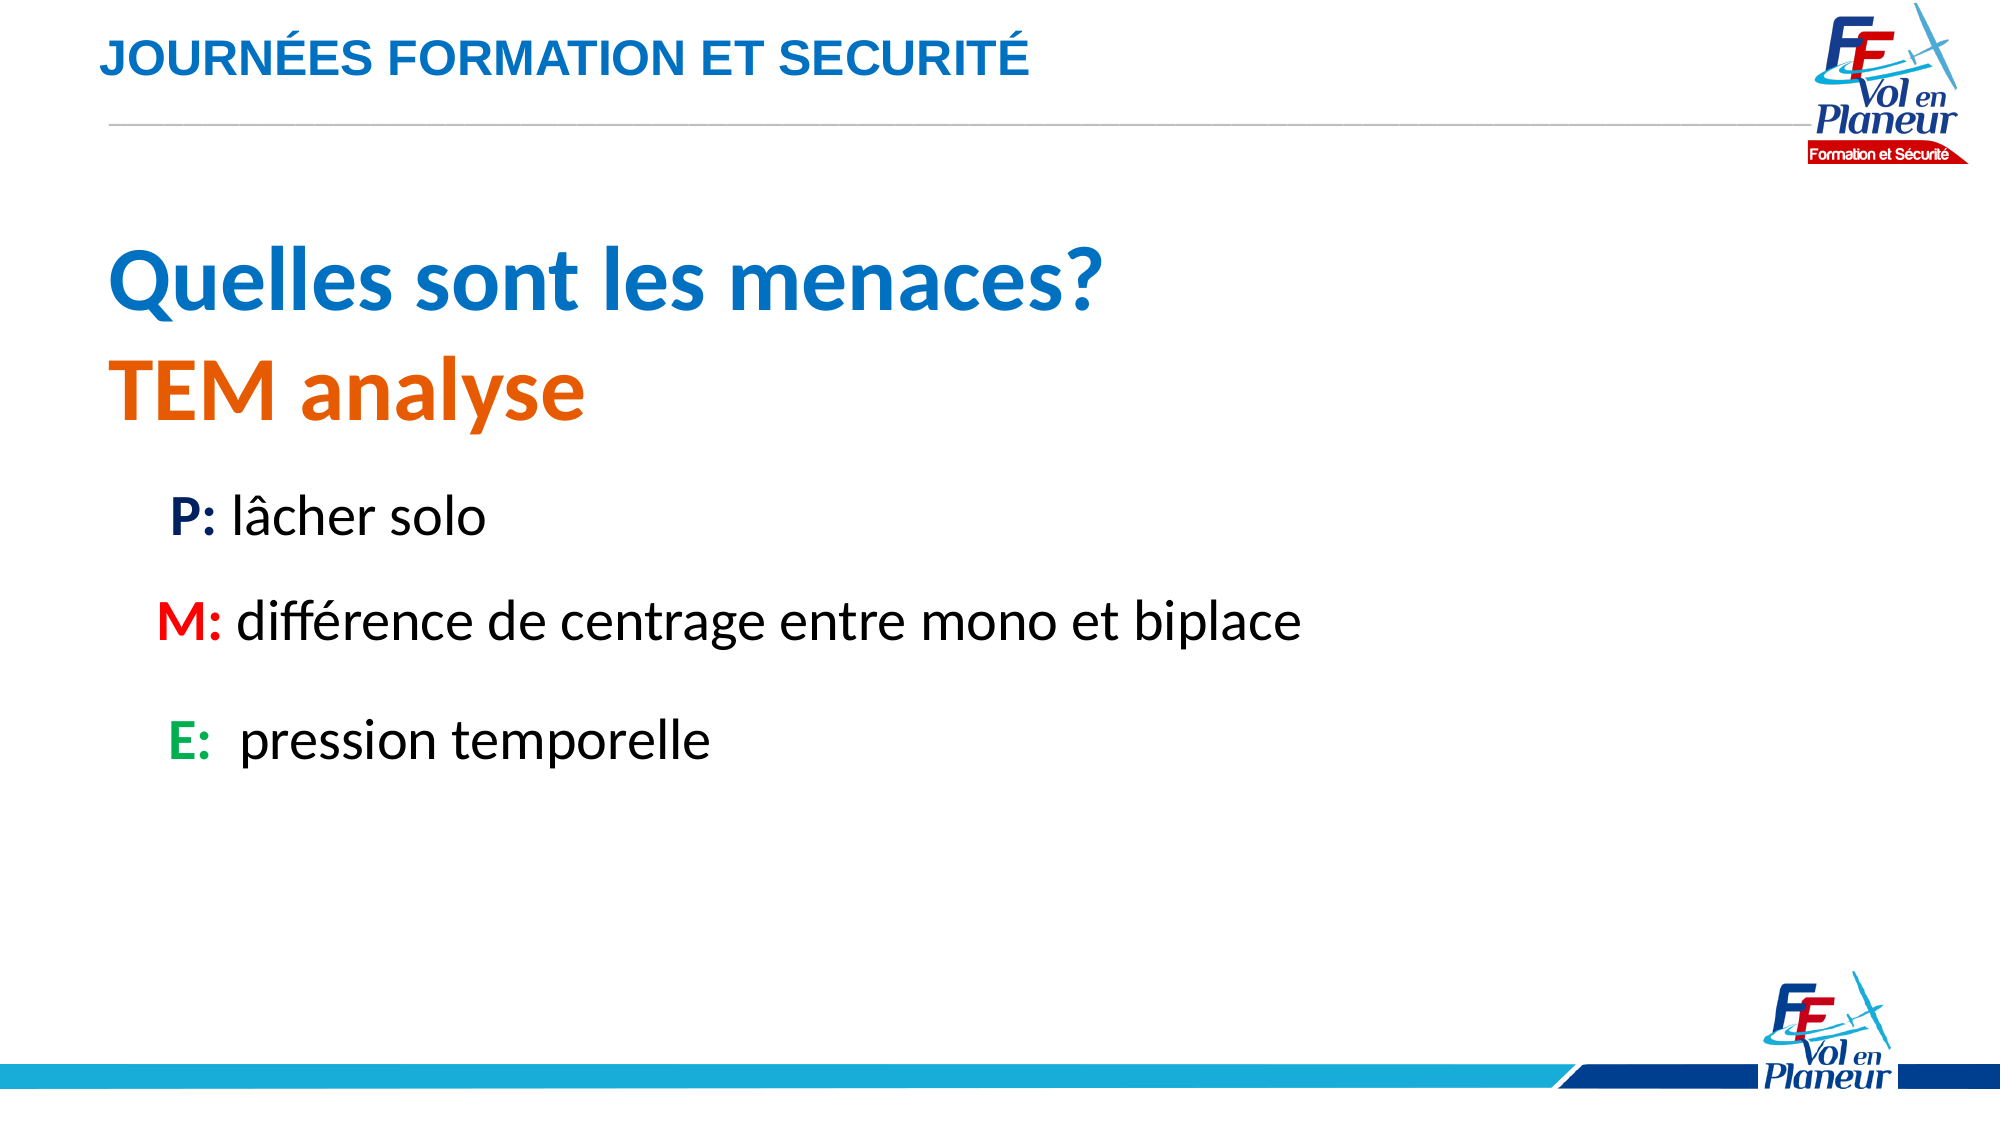

# JOURNÉES FORMATION ET SECURITÉ
Quelles sont les menaces?
TEM analyse
 P: lâcher solo
M: différence de centrage entre mono et biplace
E: pression temporelle